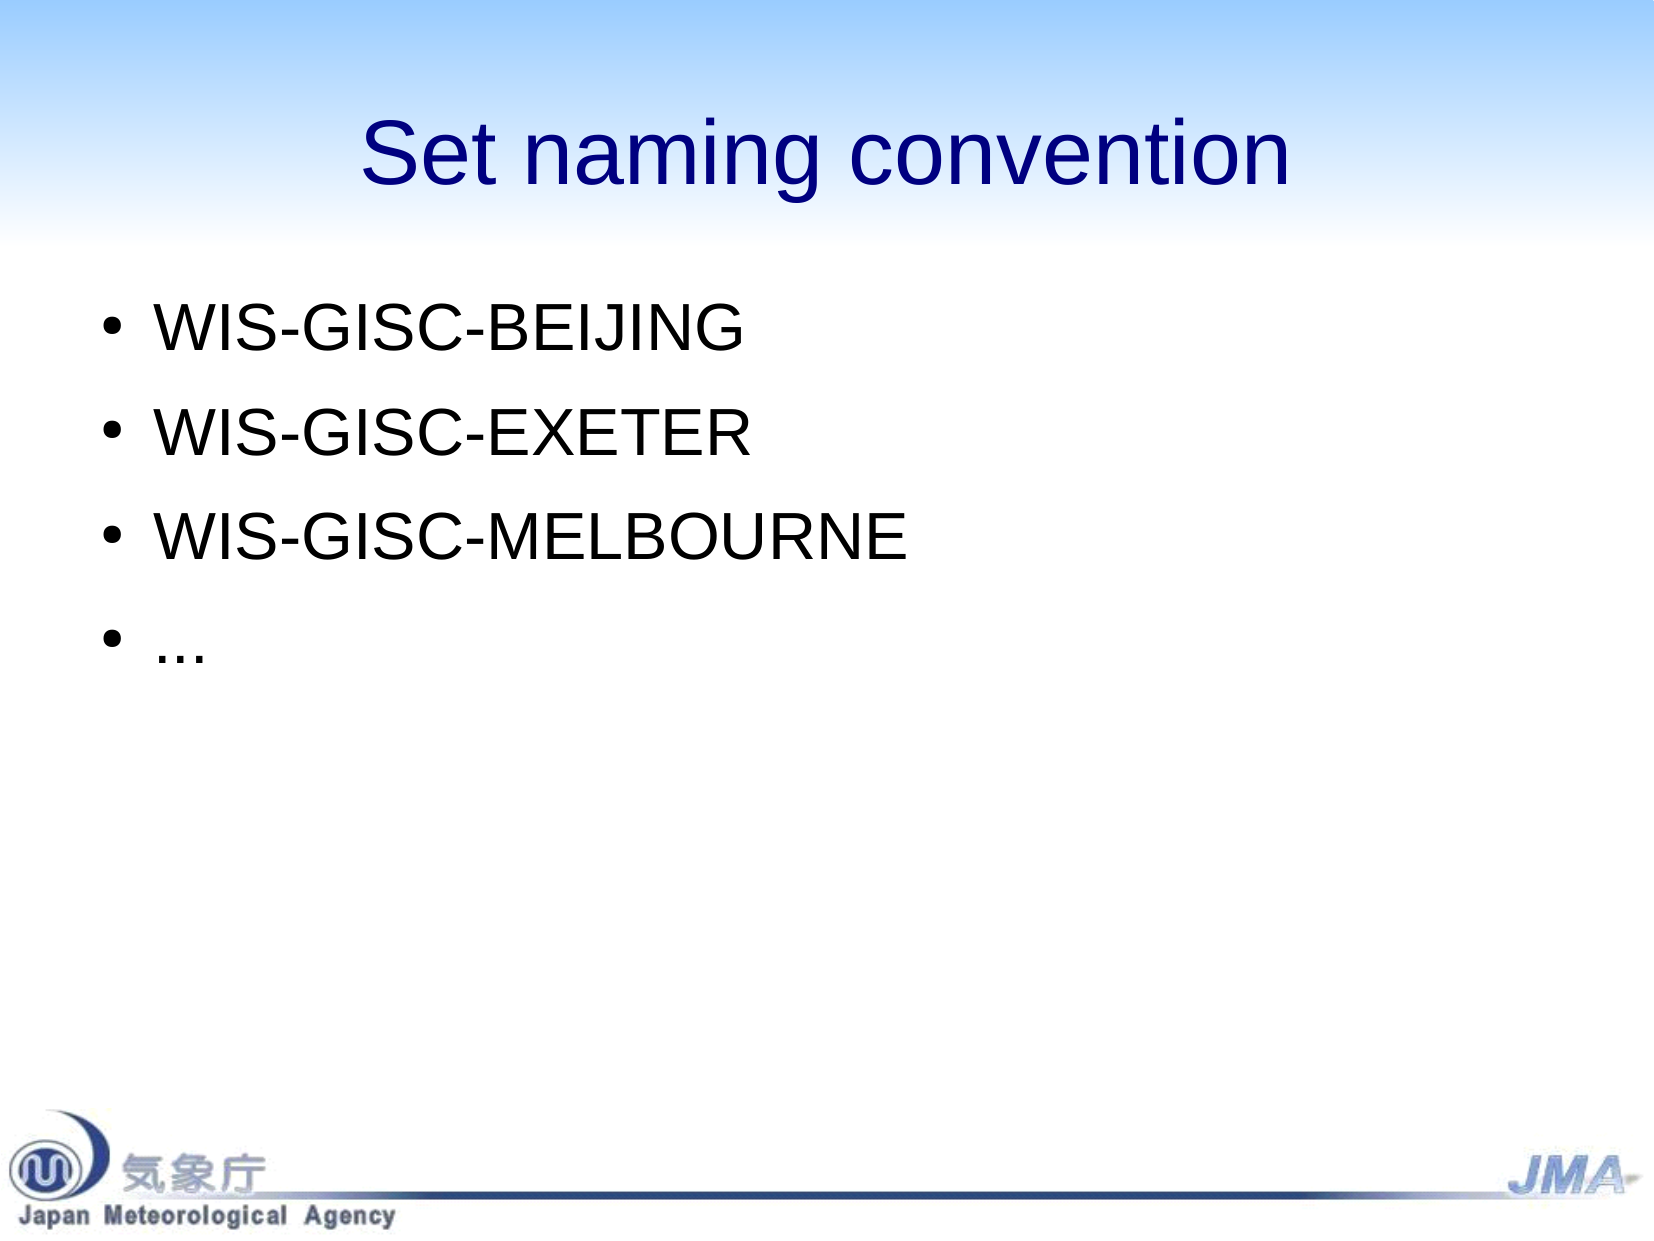

# Set naming convention
WIS-GISC-BEIJING
WIS-GISC-EXETER
WIS-GISC-MELBOURNE
...